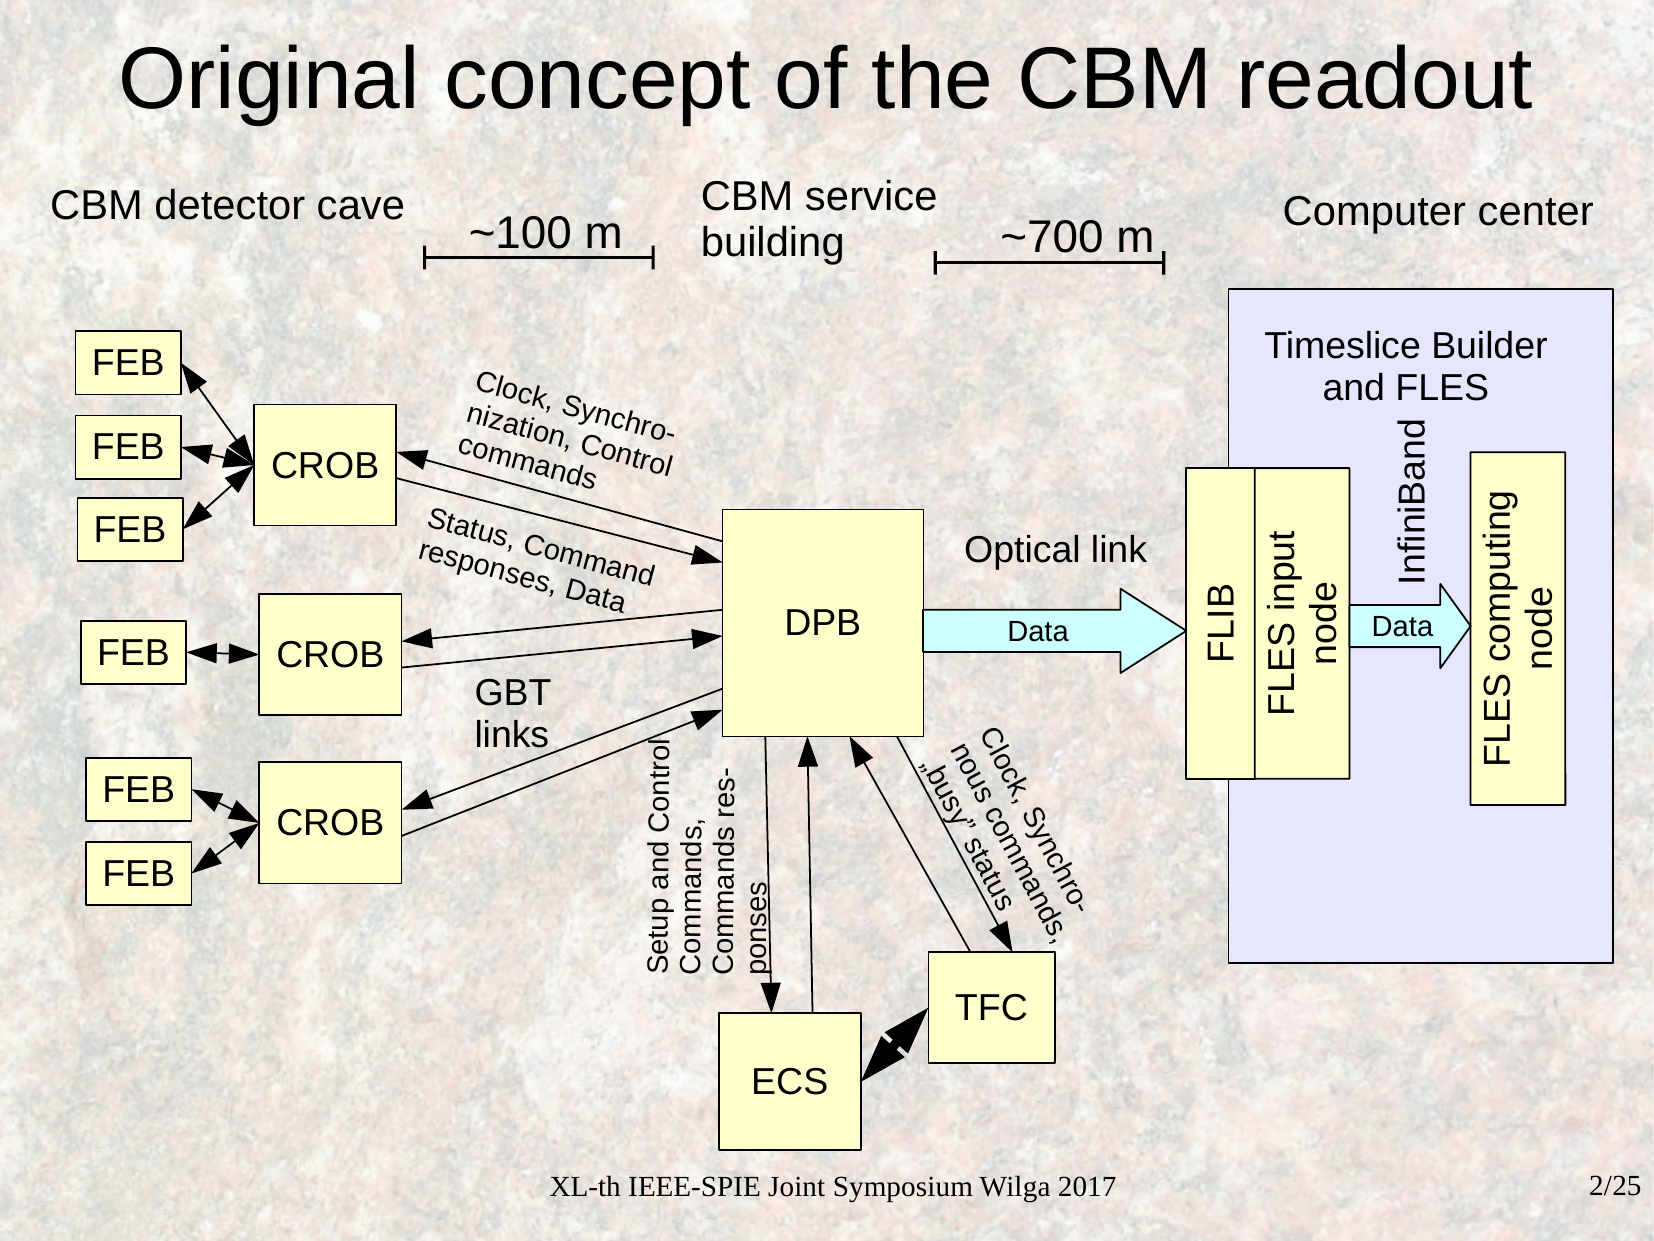

# Original concept of the CBM readout
CBM service
building
CBM detector cave
Computer center
~100 m
~700 m
Timeslice Builder
and FLES
FEB
InfiniBand
Clock, Synchro-
nization, Control
commands
FEE
CROB
FEB
FEB
DPB
Optical link
Status, Command
responses, Data
FLES input
node
FLES computing
node
Data
Data
FLIB
CROB
FEB
GBT links
FEB
CROB
Setup and Control
Commands,
Commands res-
ponses
Clock, Synchro-
nous commands,
„busy” status
FEB
TFC
ECS
2
CBM Collaboration Meeting 03.2017